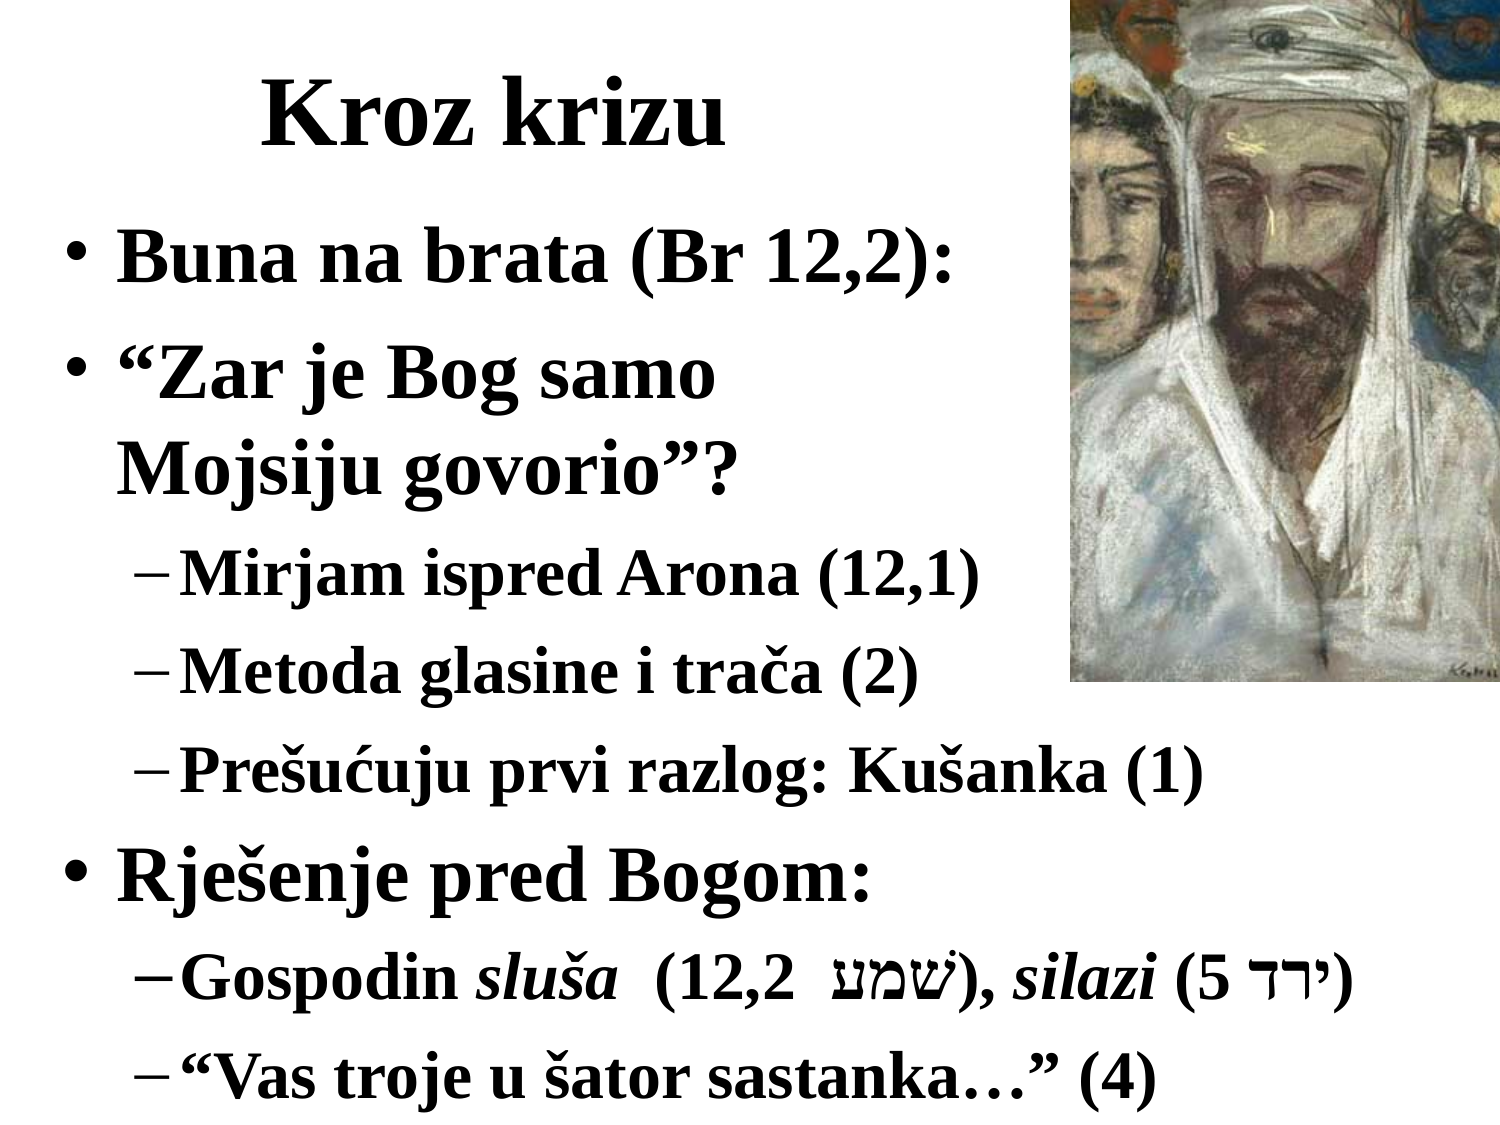

# Kroz krizu
Buna na brata (Br 12,2):
“Zar je Bog samo
Mojsiju govorio”?
Mirjam ispred Arona (12,1)
Metoda glasine i trača (2)
Prešućuju prvi razlog: Kušanka (1)
Rješenje pred Bogom:
Gospodin sluša (שׁמע 12,2), silazi (ירד 5)
“Vas troje u šator sastanka…” (4)